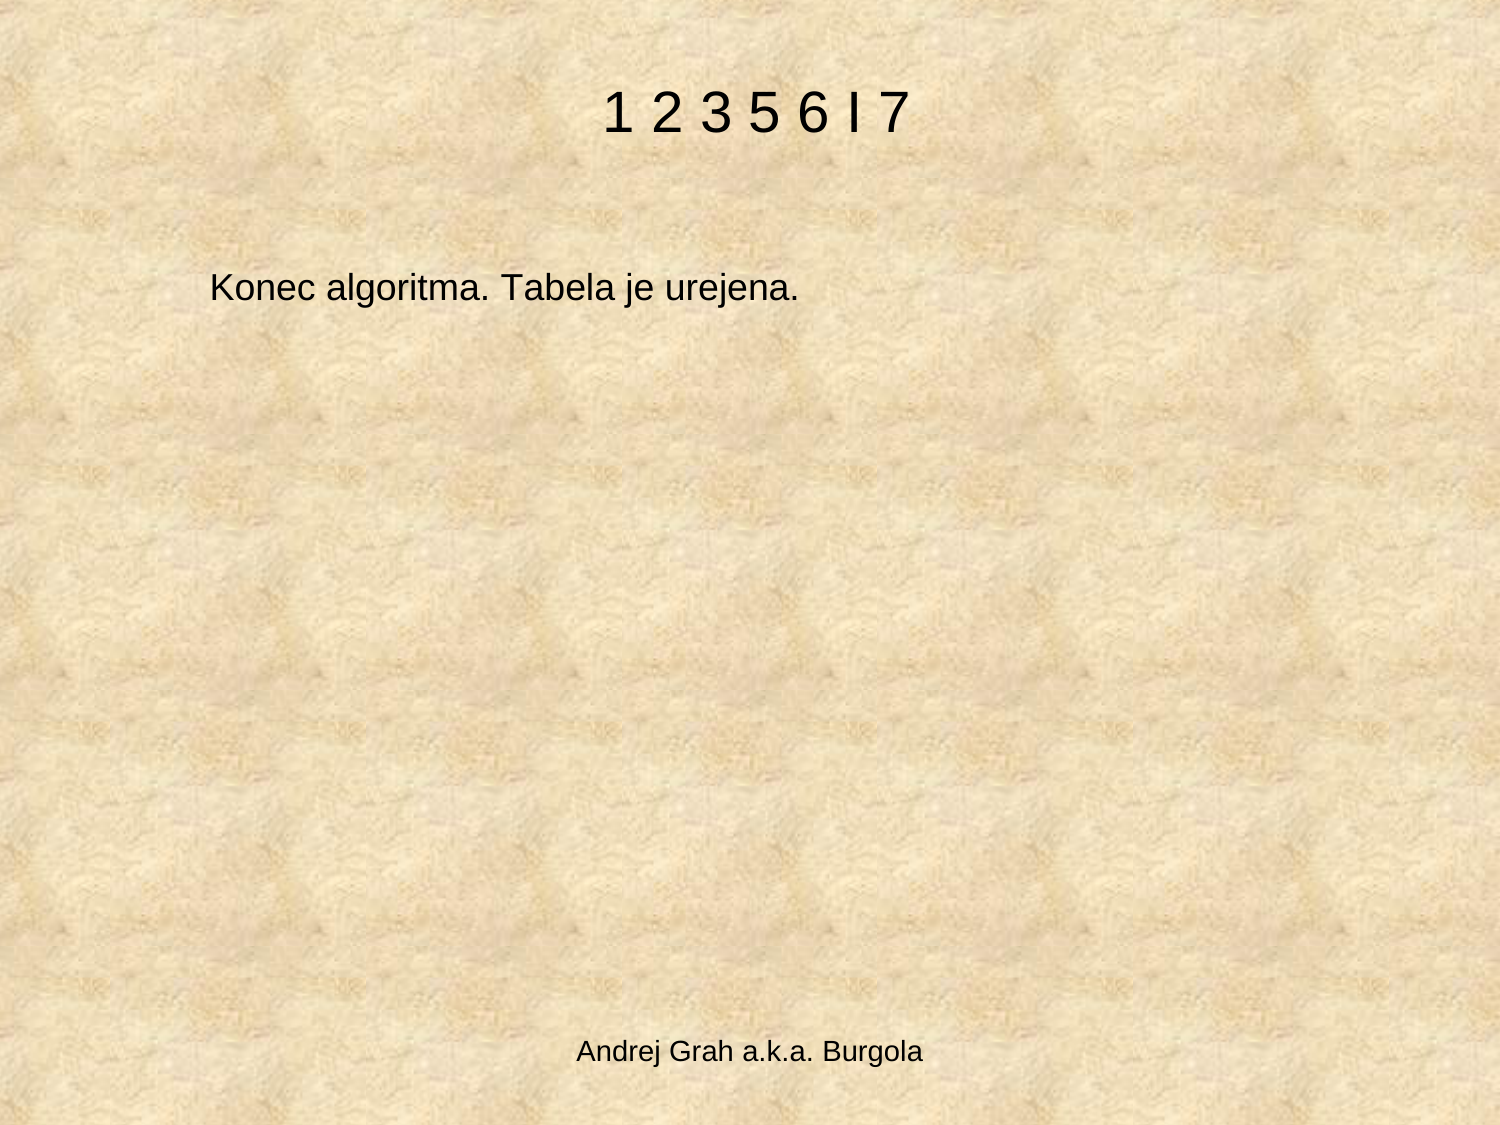

1 2 3 5 6 I 7
Konec algoritma. Tabela je urejena.
Andrej Grah a.k.a. Burgola